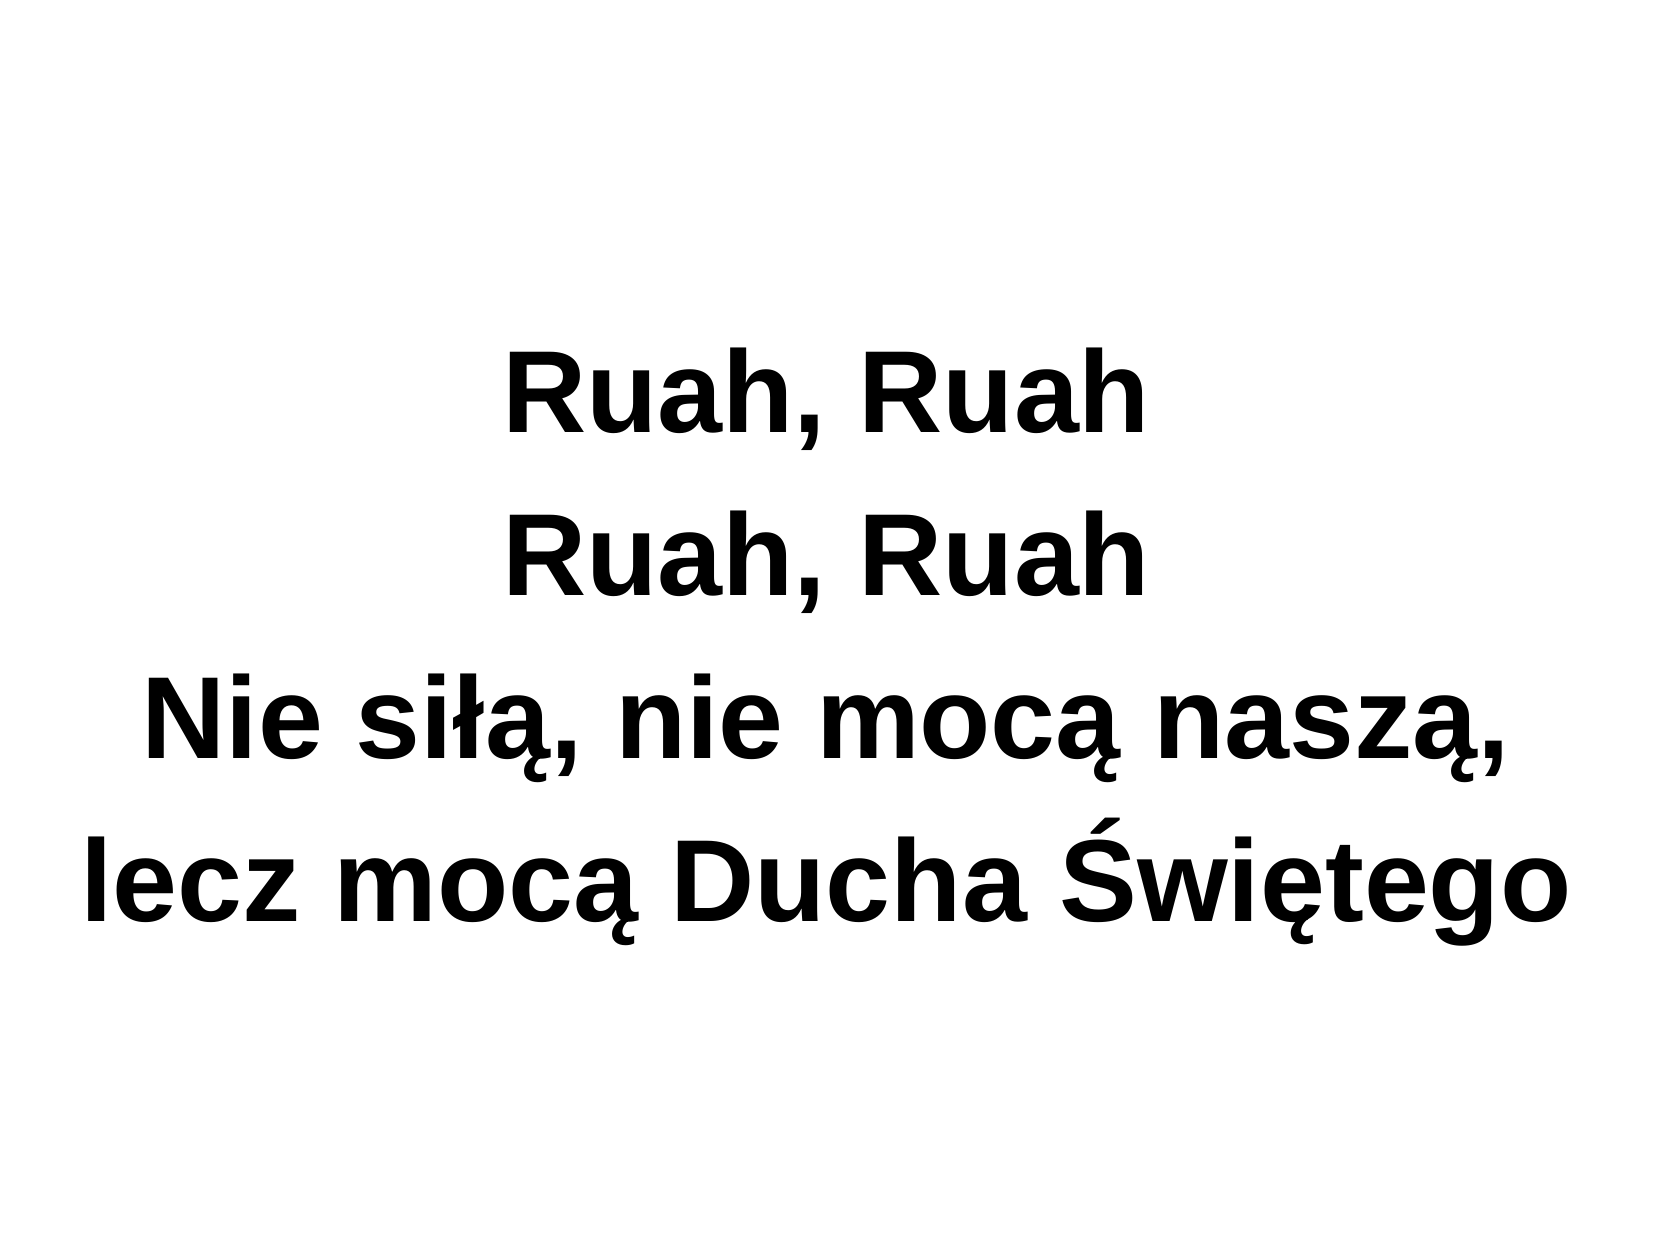

# Ruah, Ruah
Ruah, Ruah
Nie siłą, nie mocą naszą,
lecz mocą Ducha Świętego